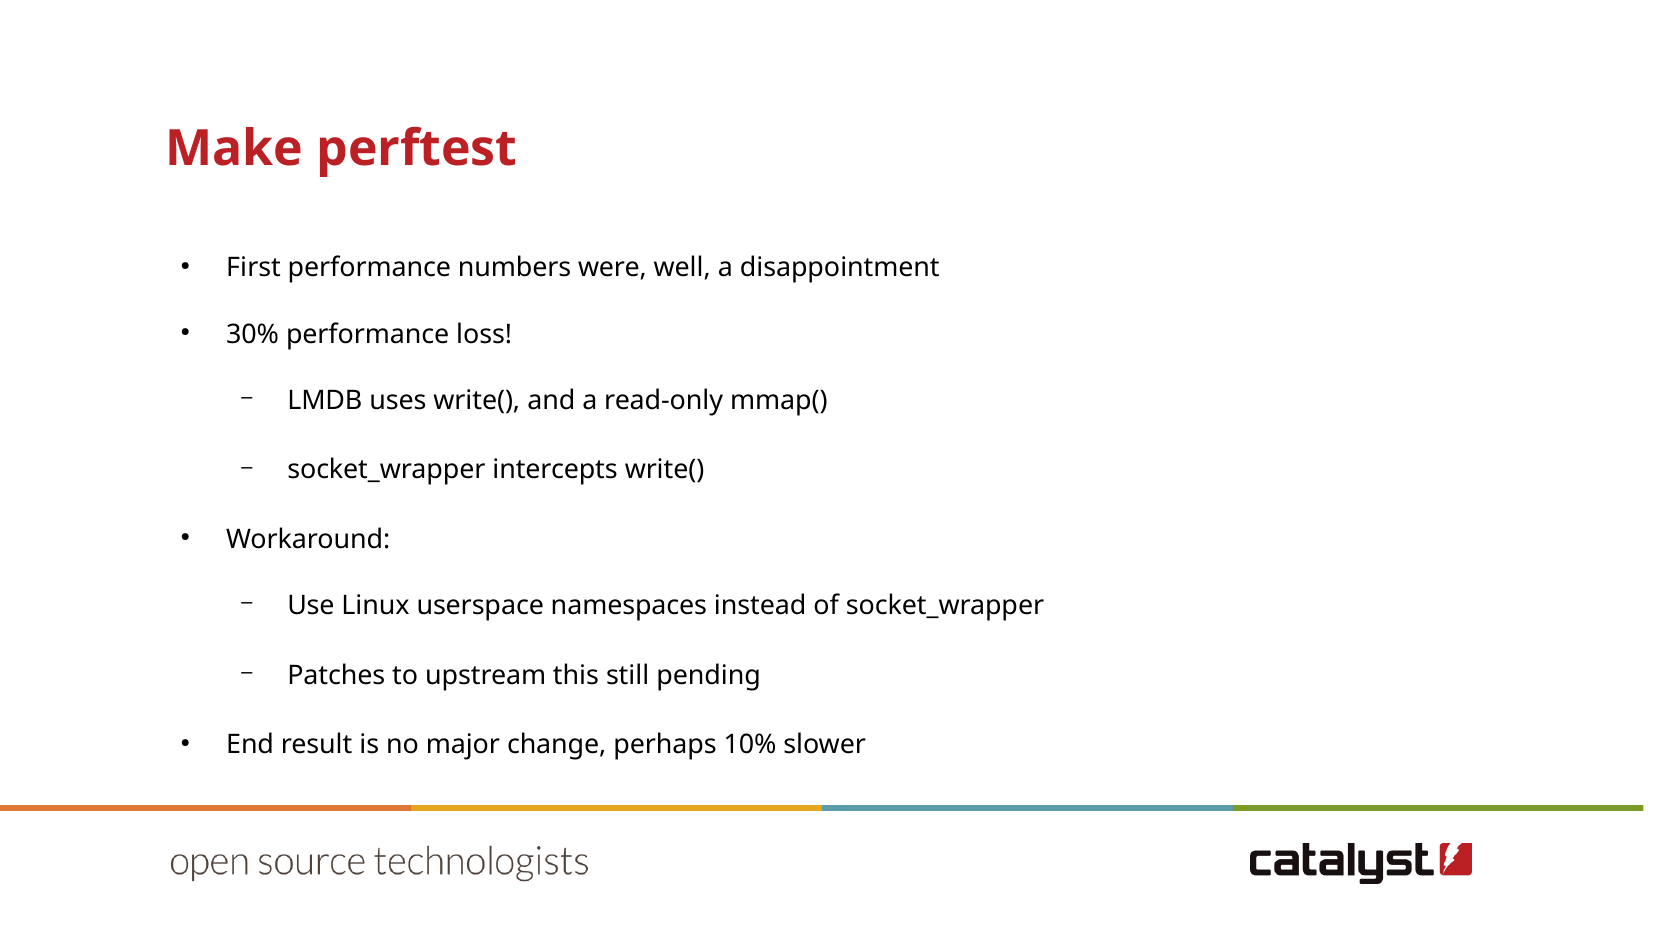

# Make perftest
First performance numbers were, well, a disappointment
30% performance loss!
LMDB uses write(), and a read-only mmap()
socket_wrapper intercepts write()
Workaround:
Use Linux userspace namespaces instead of socket_wrapper
Patches to upstream this still pending
End result is no major change, perhaps 10% slower